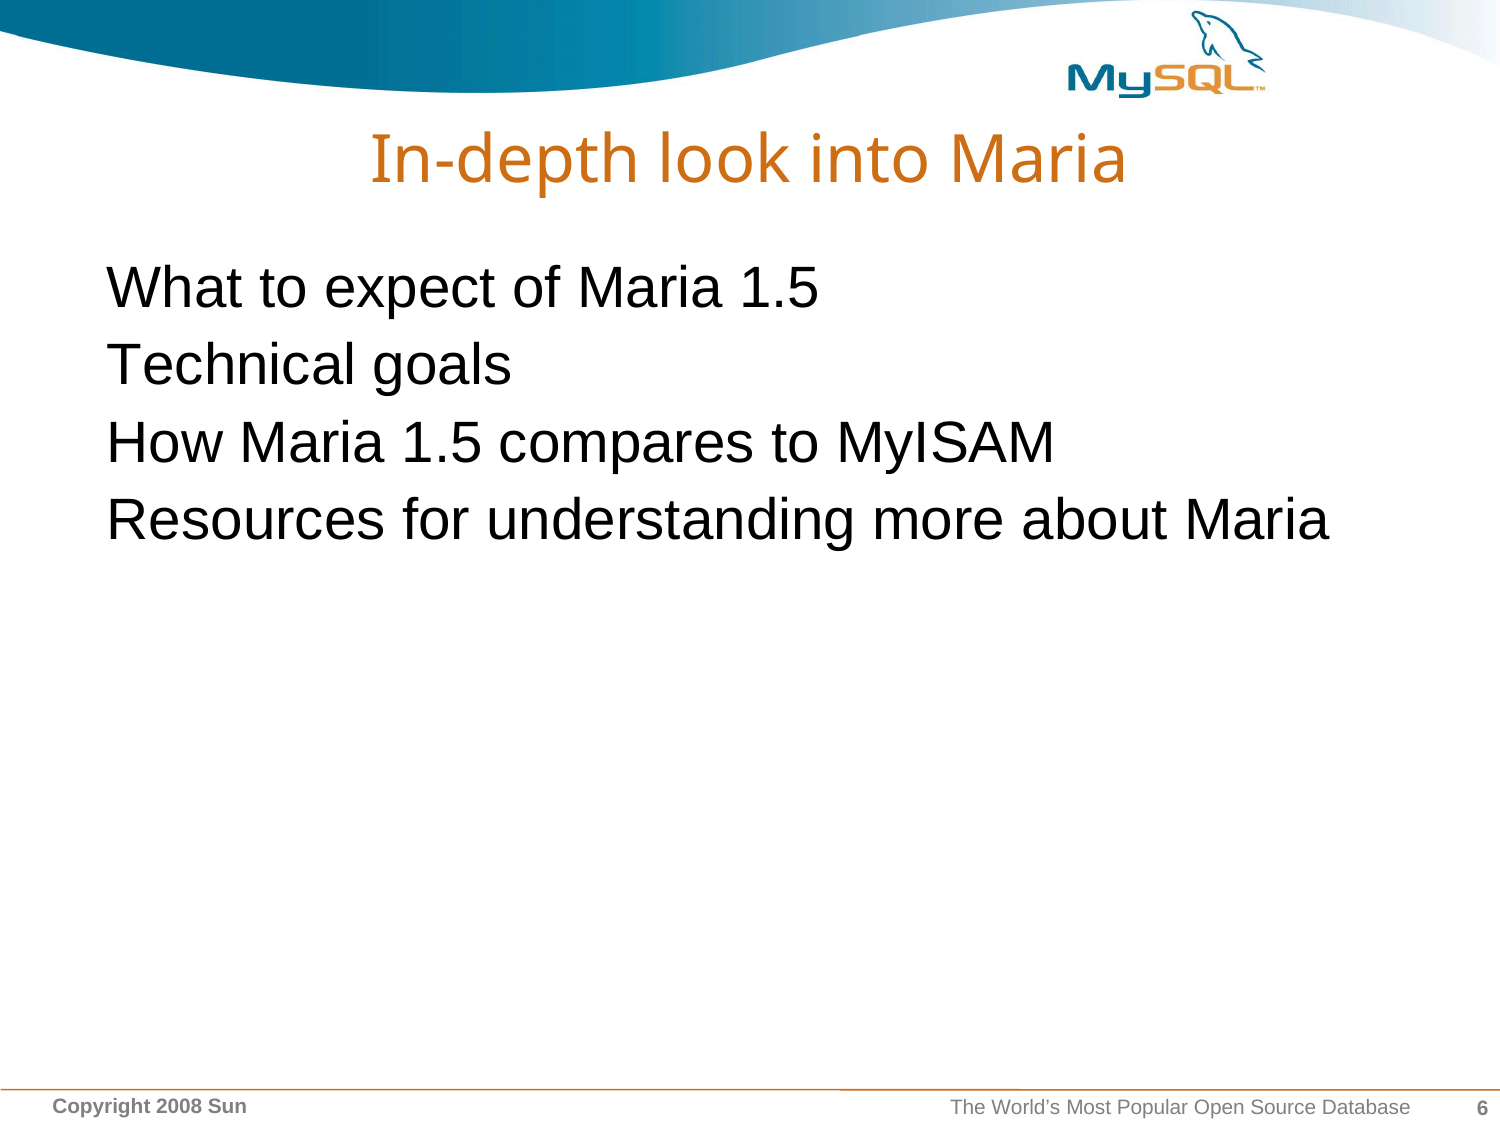

# In-depth look into Maria
What to expect of Maria 1.5
Technical goals
How Maria 1.5 compares to MyISAM
Resources for understanding more about Maria